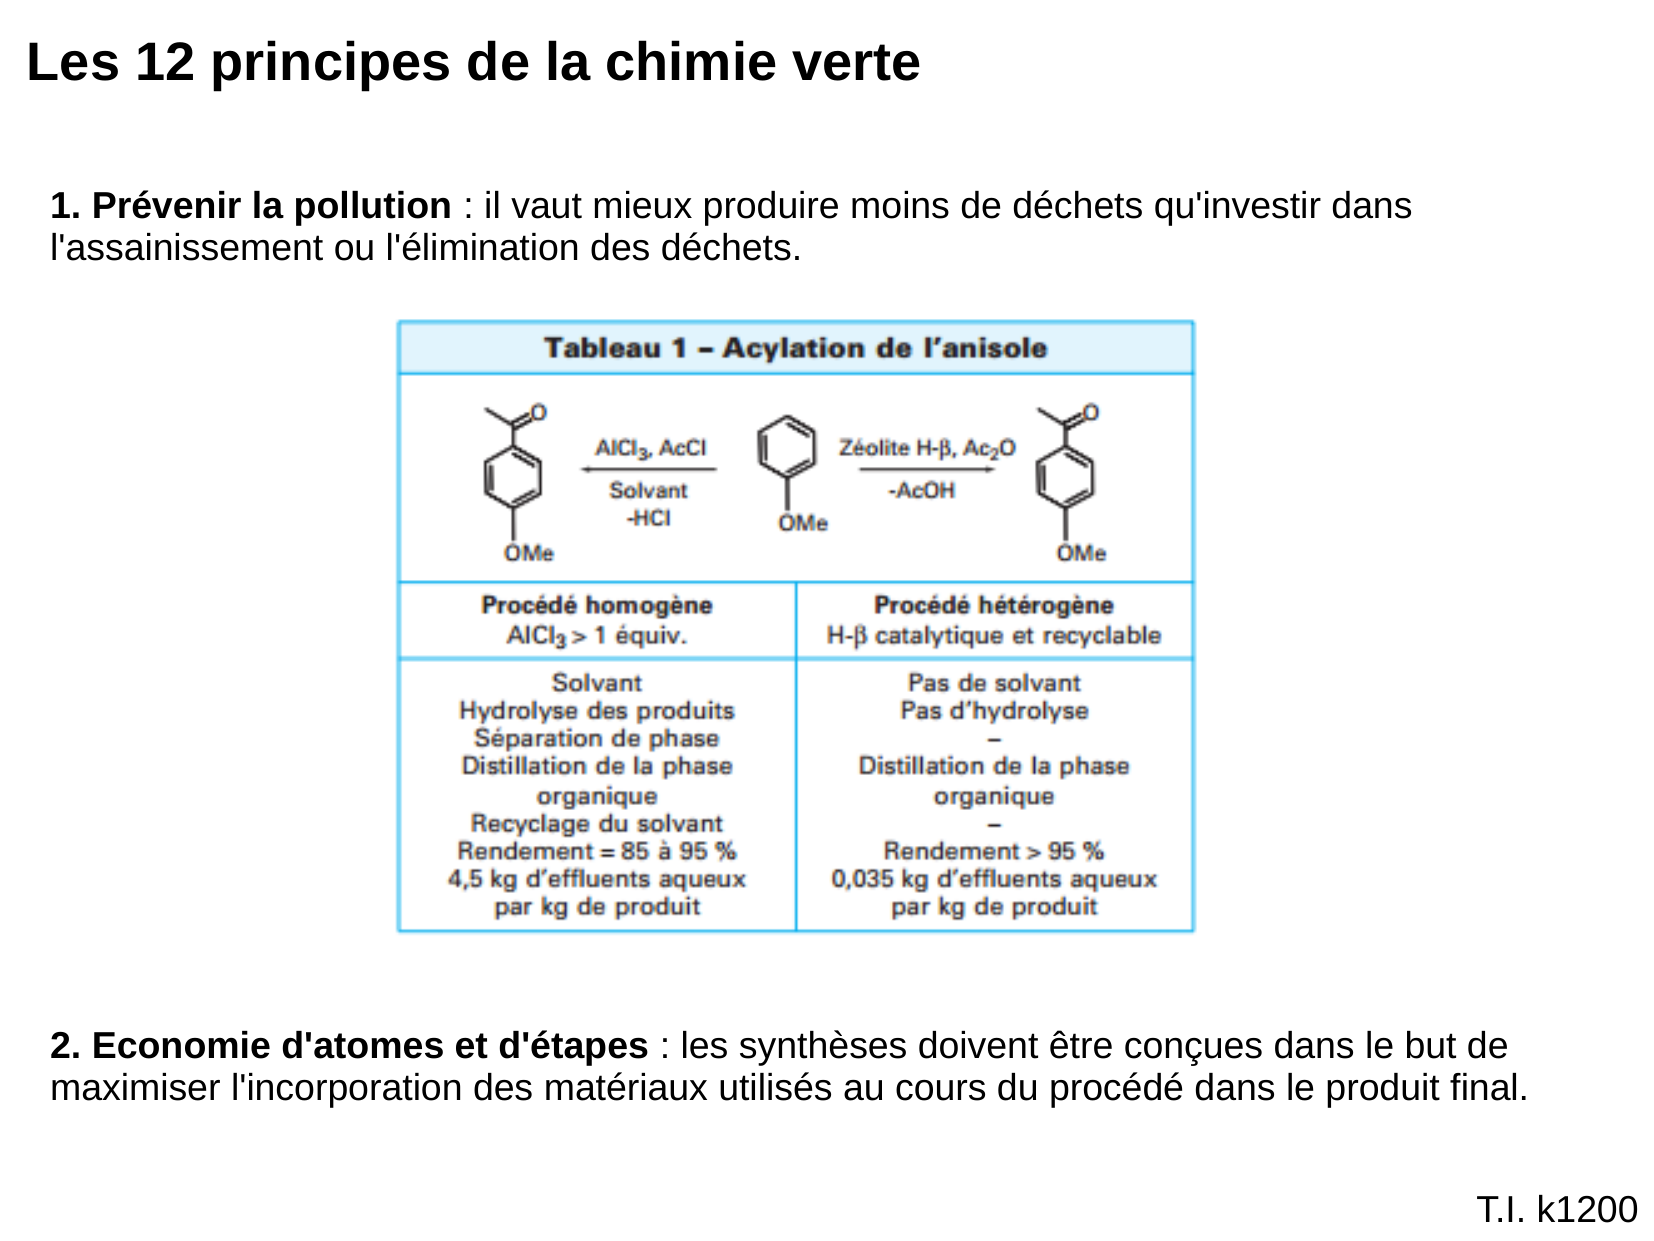

Les 12 principes de la chimie verte
1. Prévenir la pollution : il vaut mieux produire moins de déchets qu'investir dans l'assainissement ou l'élimination des déchets.
2. Economie d'atomes et d'étapes : les synthèses doivent être conçues dans le but de maximiser l'incorporation des matériaux utilisés au cours du procédé dans le produit final.
T.I. k1200